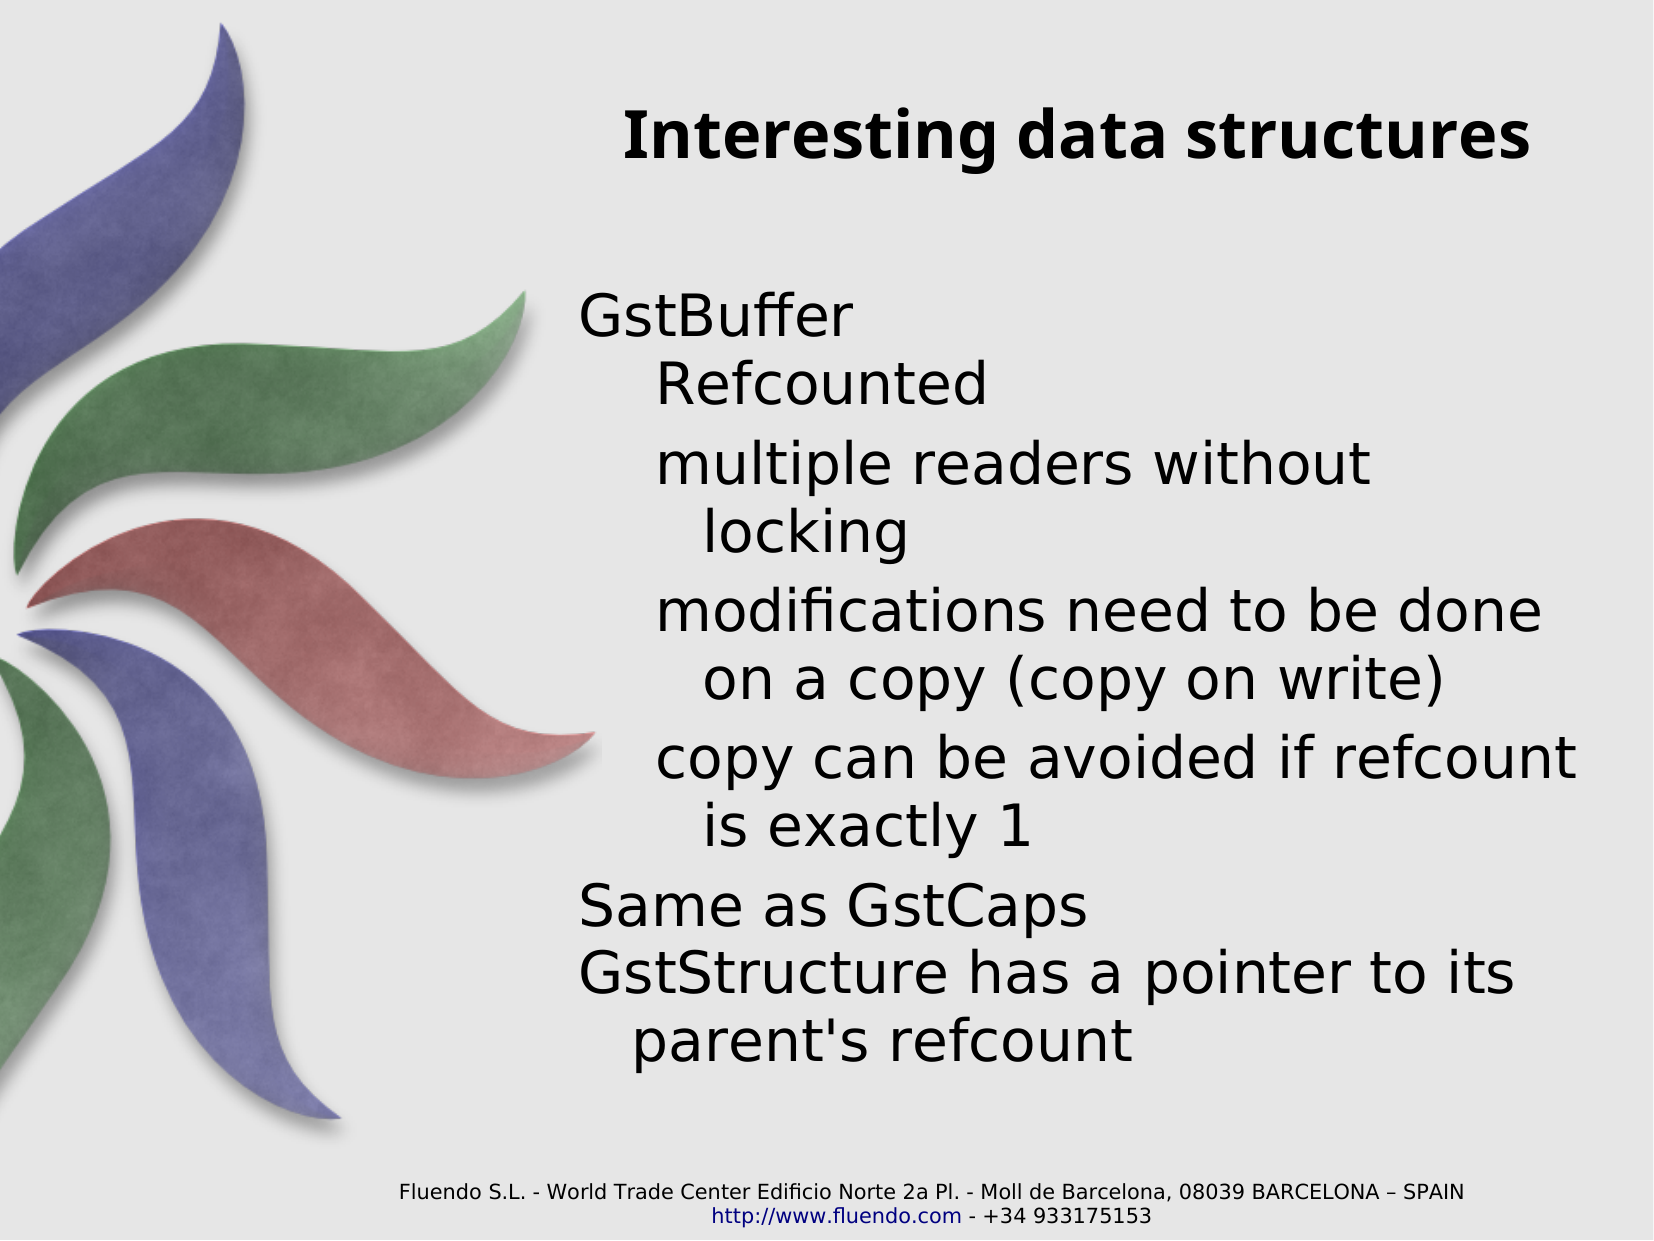

# Interesting data structures
GstBuffer
Refcounted
multiple readers without locking
modifications need to be done on a copy (copy on write)
copy can be avoided if refcount is exactly 1
Same as GstCaps
GstStructure has a pointer to its parent's refcount